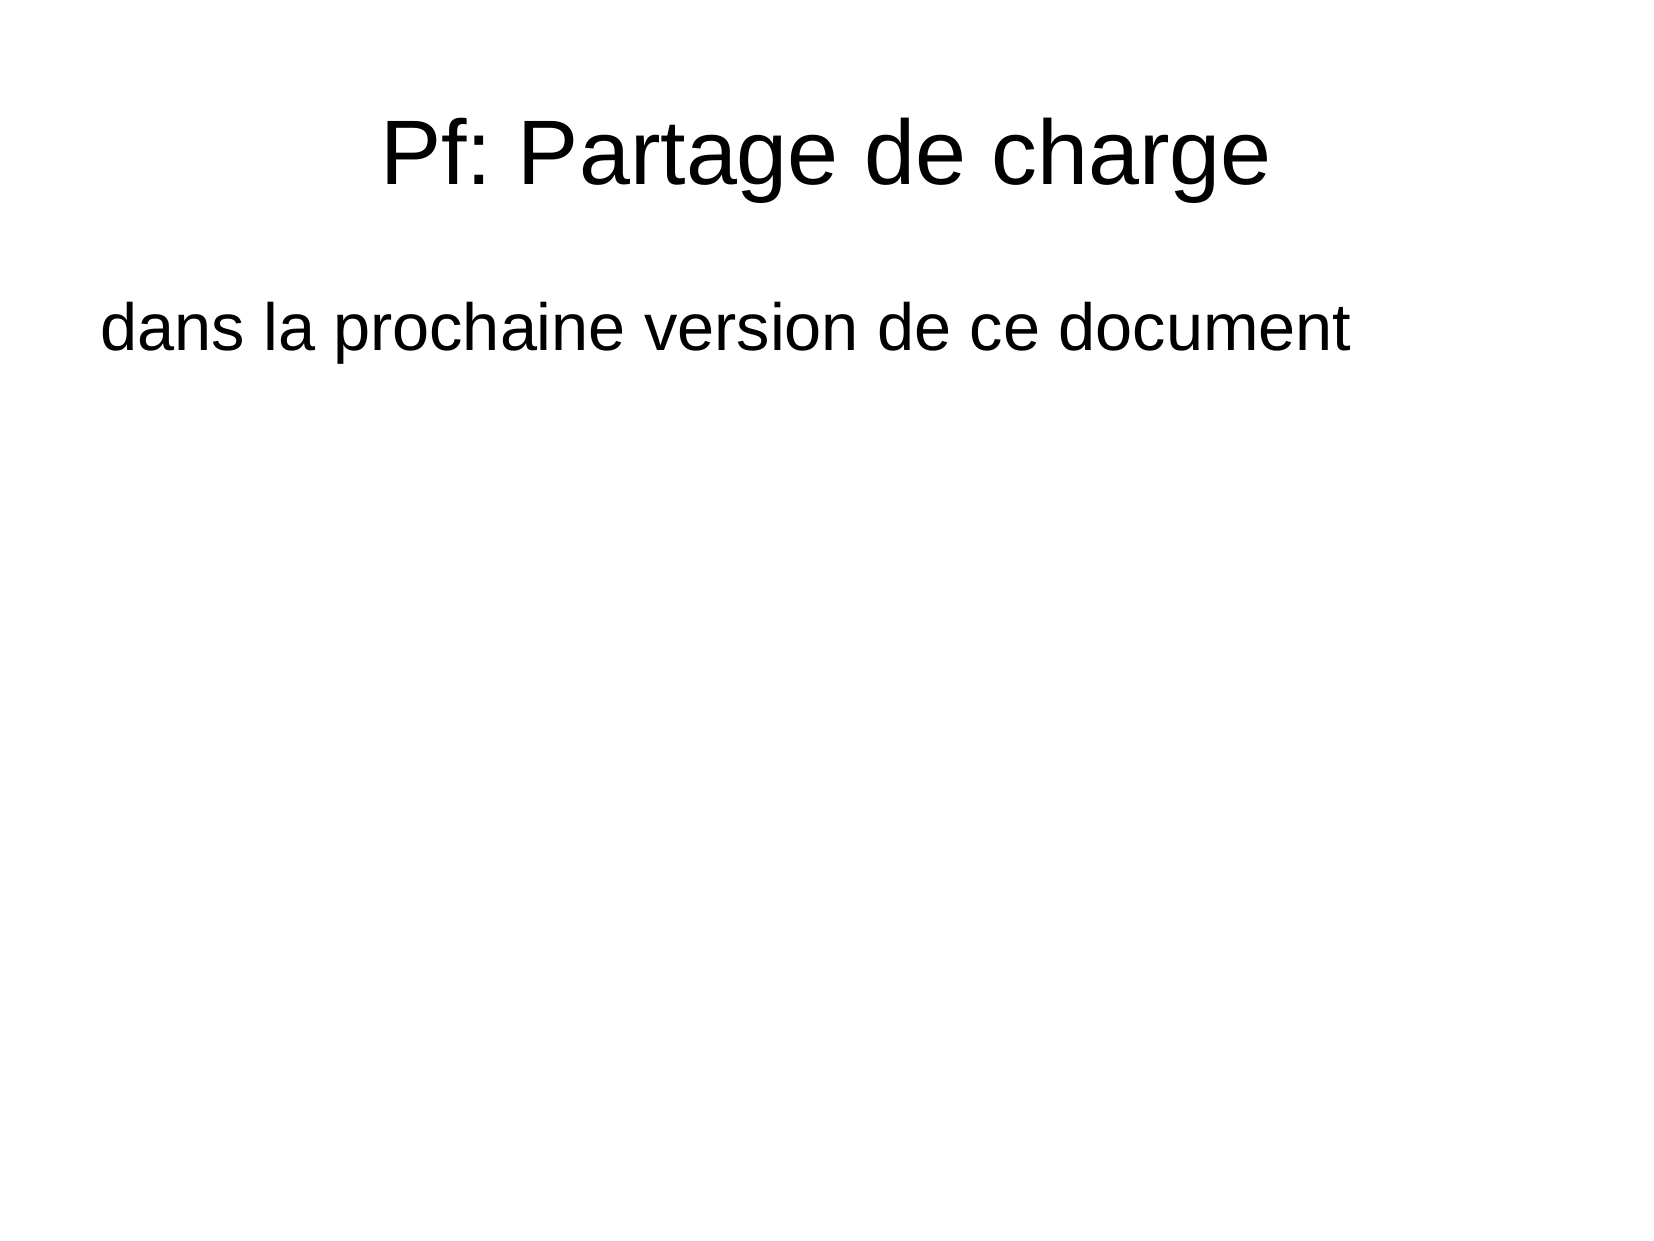

# Pf: Partage de charge
dans la prochaine version de ce document